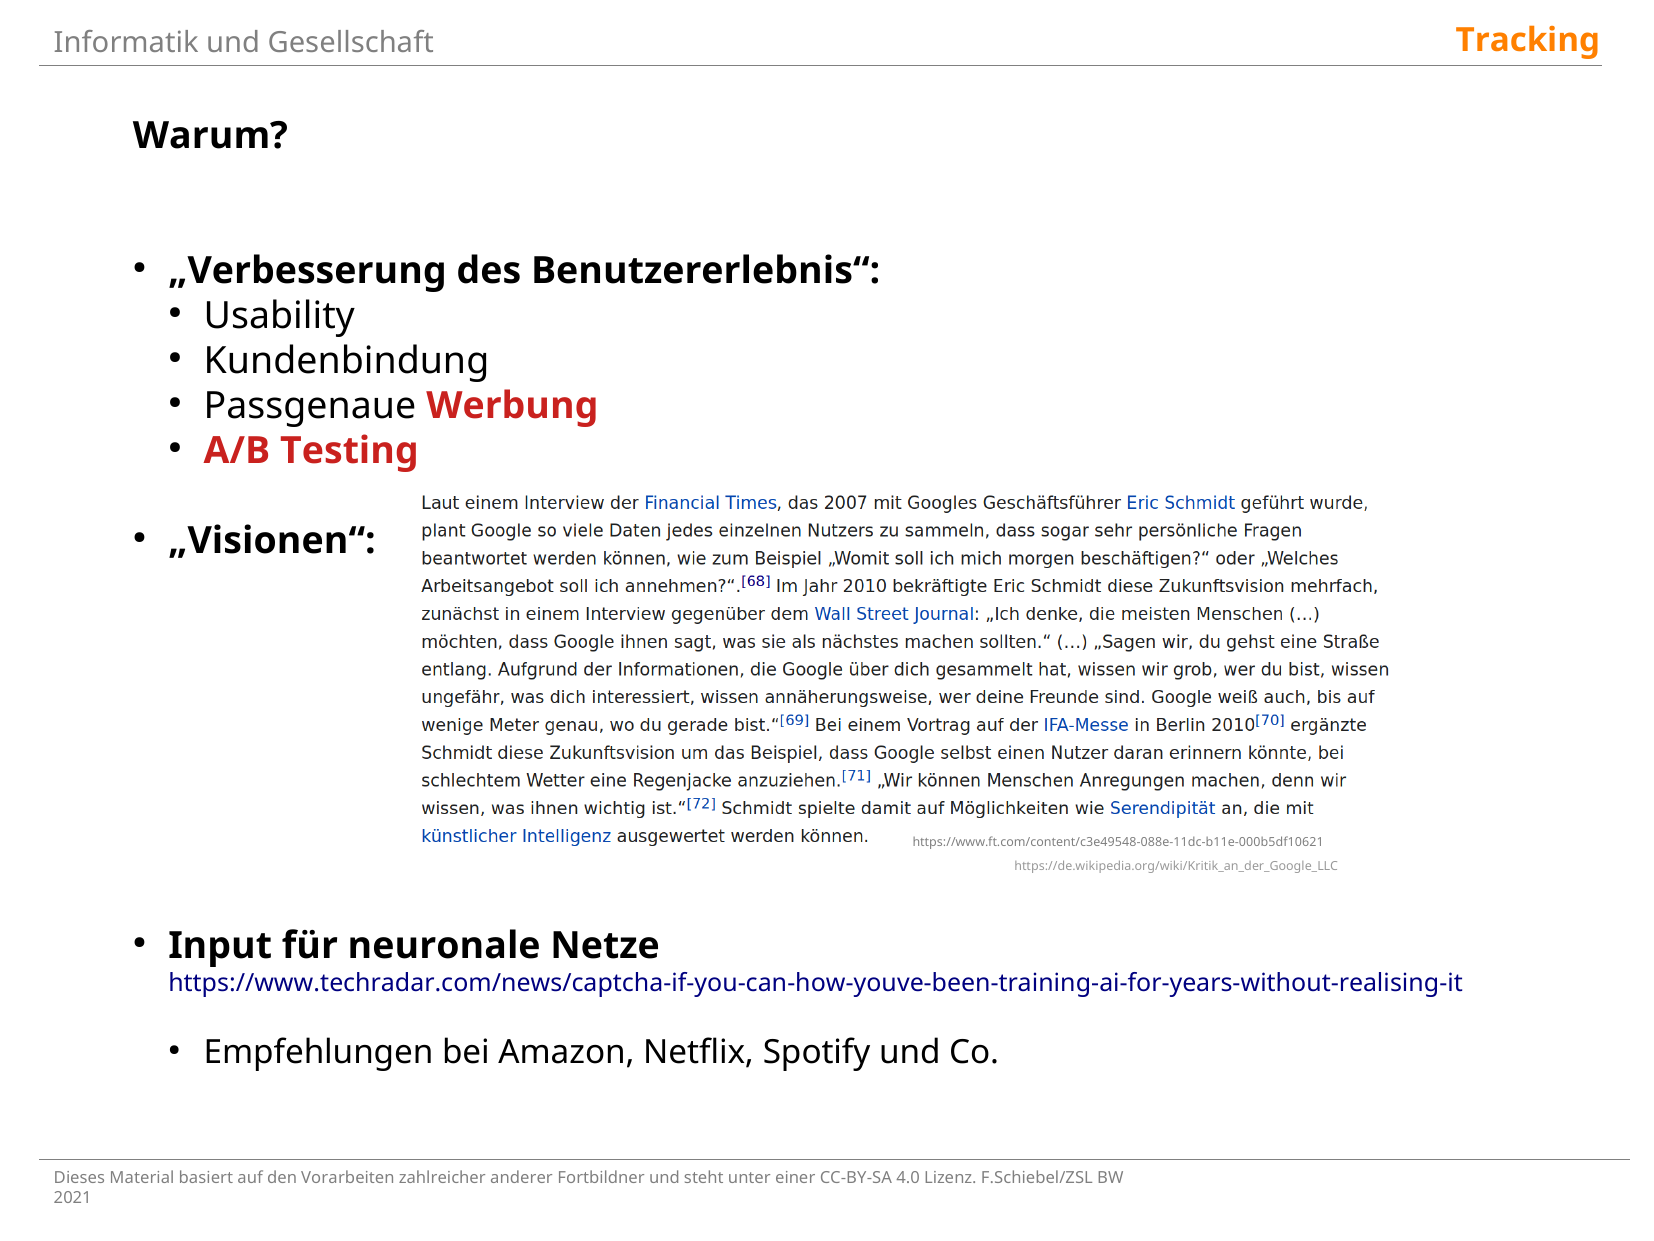

Tracking
Informatik und Gesellschaft
Warum?
„Verbesserung des Benutzererlebnis“:
Usability
Kundenbindung
Passgenaue Werbung
A/B Testing
„Visionen“:
Input für neuronale Netze
https://www.techradar.com/news/captcha-if-you-can-how-youve-been-training-ai-for-years-without-realising-it
Empfehlungen bei Amazon, Netflix, Spotify und Co.
https://www.ft.com/content/c3e49548-088e-11dc-b11e-000b5df10621
https://de.wikipedia.org/wiki/Kritik_an_der_Google_LLC